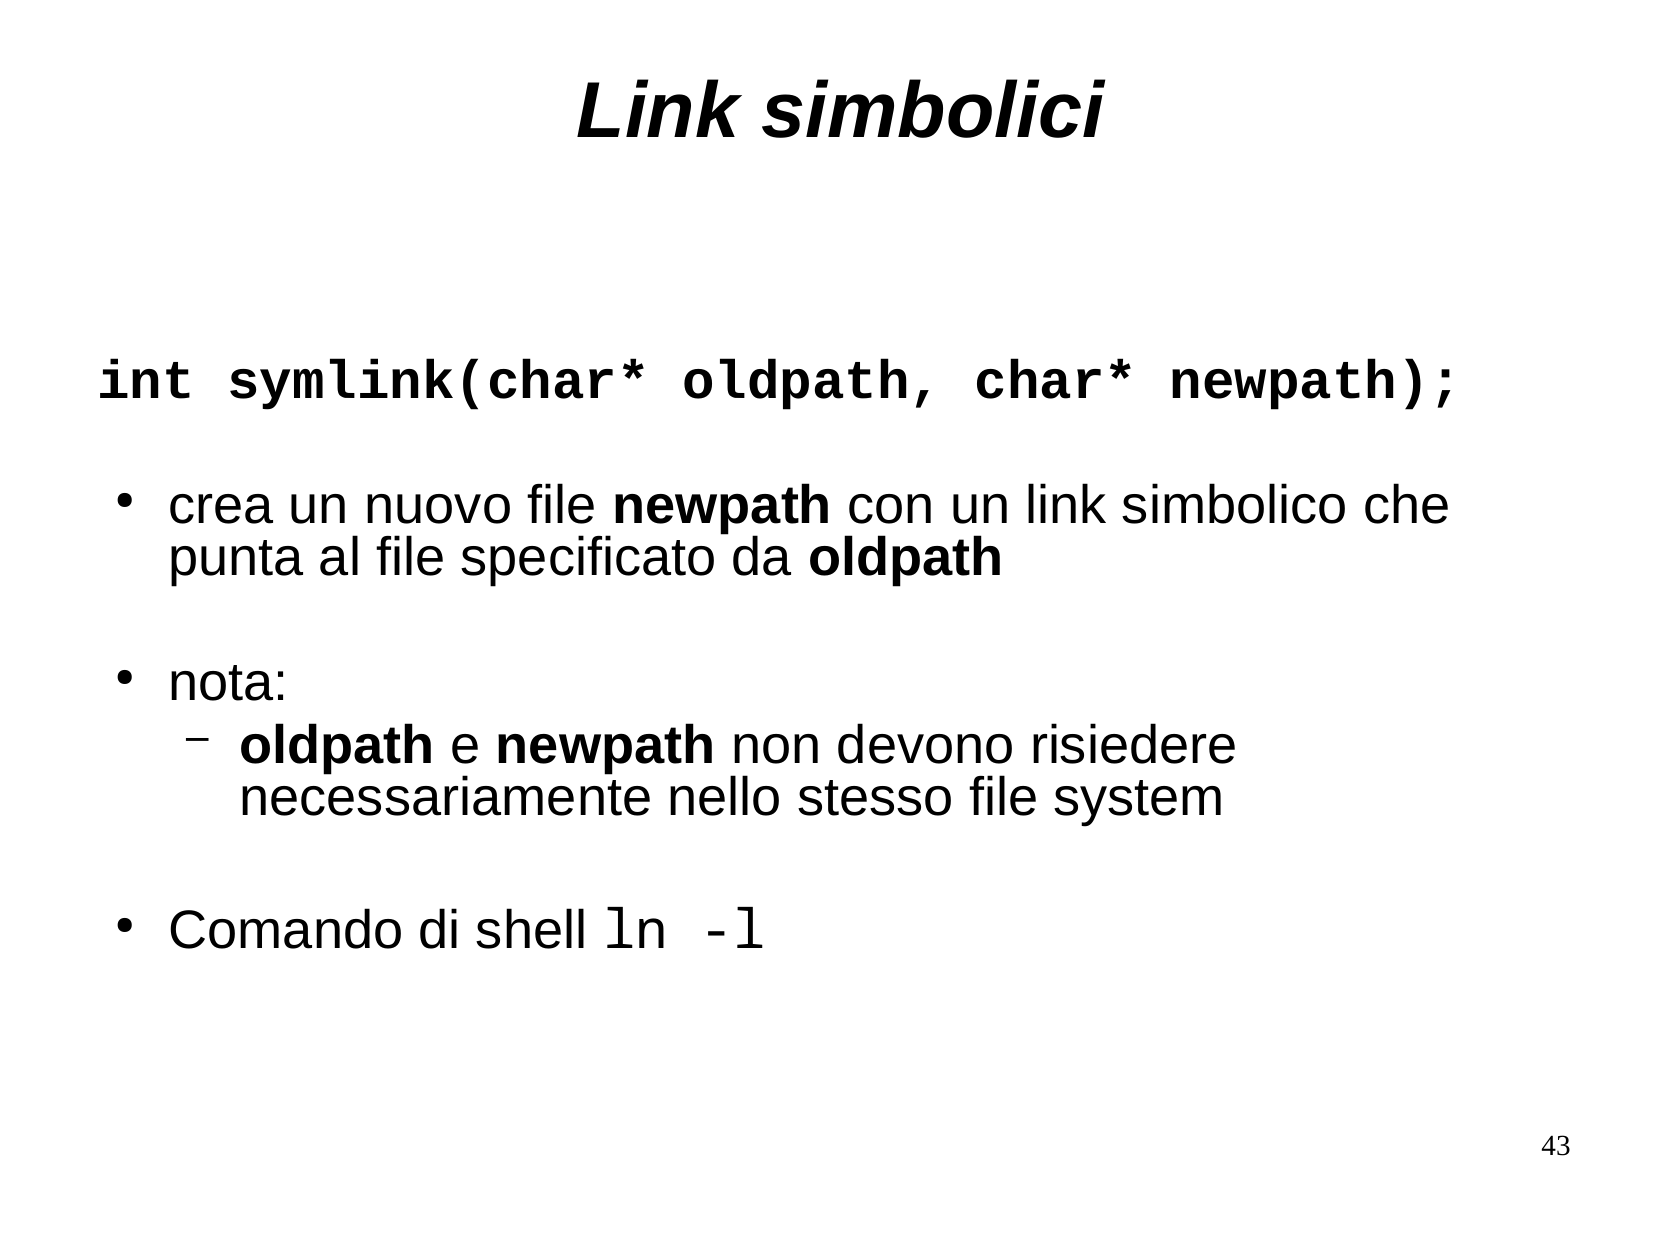

# Link simbolici
int symlink(char* oldpath, char* newpath);
crea un nuovo file newpath con un link simbolico che punta al file specificato da oldpath
nota:
oldpath e newpath non devono risiedere necessariamente nello stesso file system
Comando di shell ln -l
43